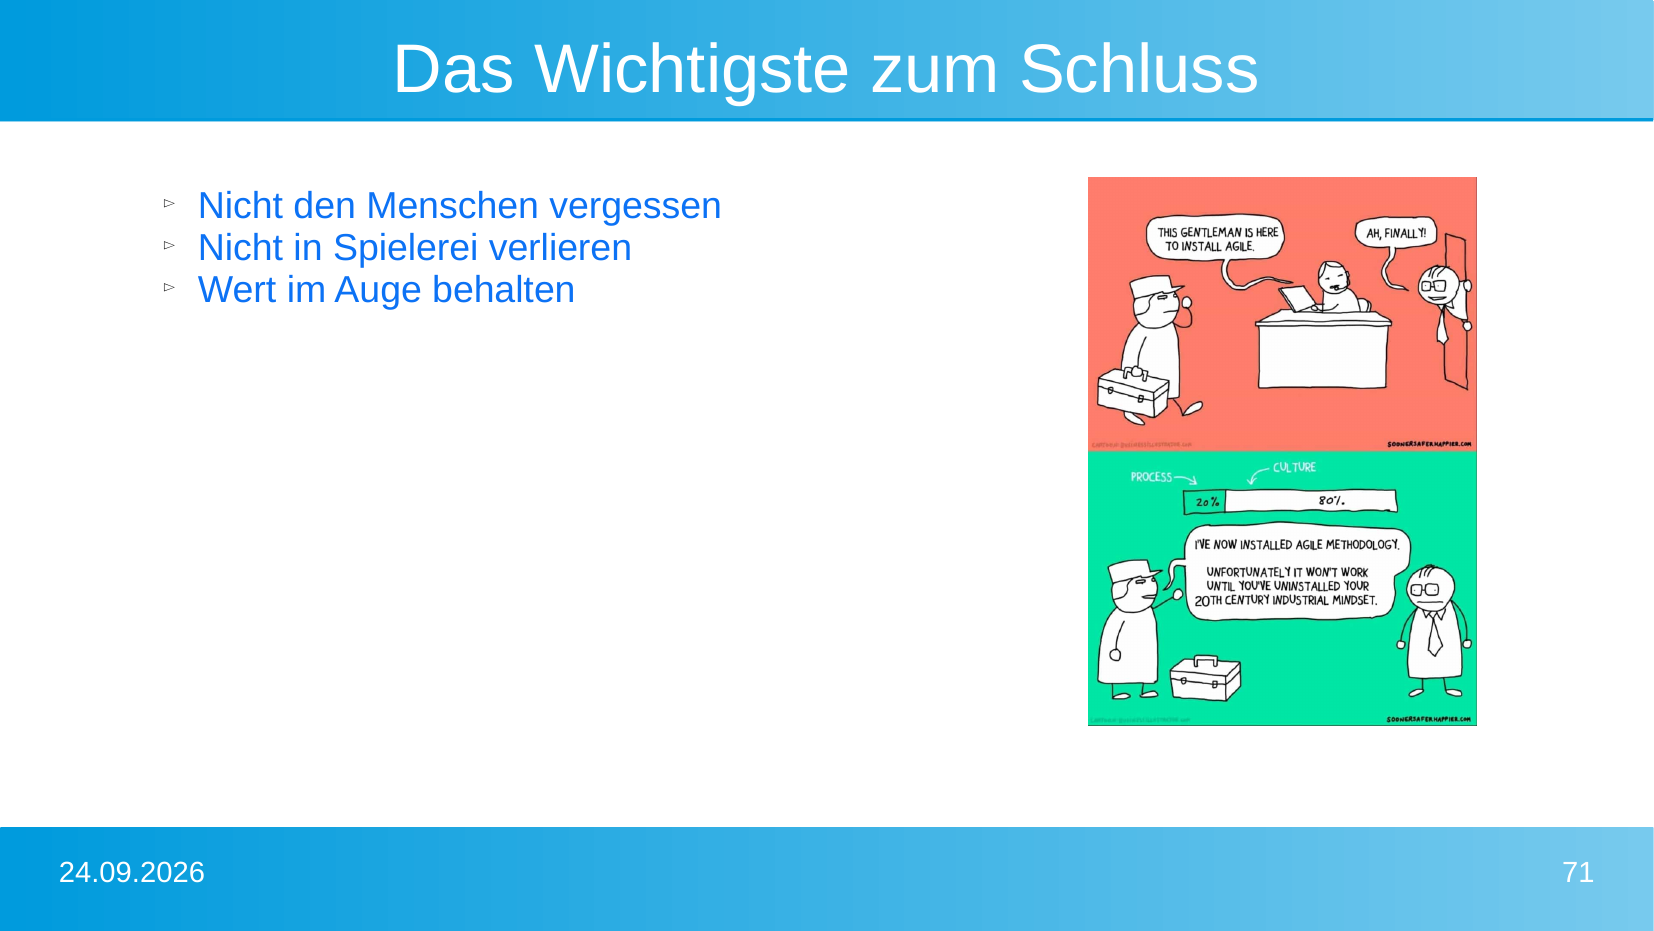

# Das Wichtigste zum Schluss
Nicht den Menschen vergessen
Nicht in Spielerei verlieren
Wert im Auge behalten
71